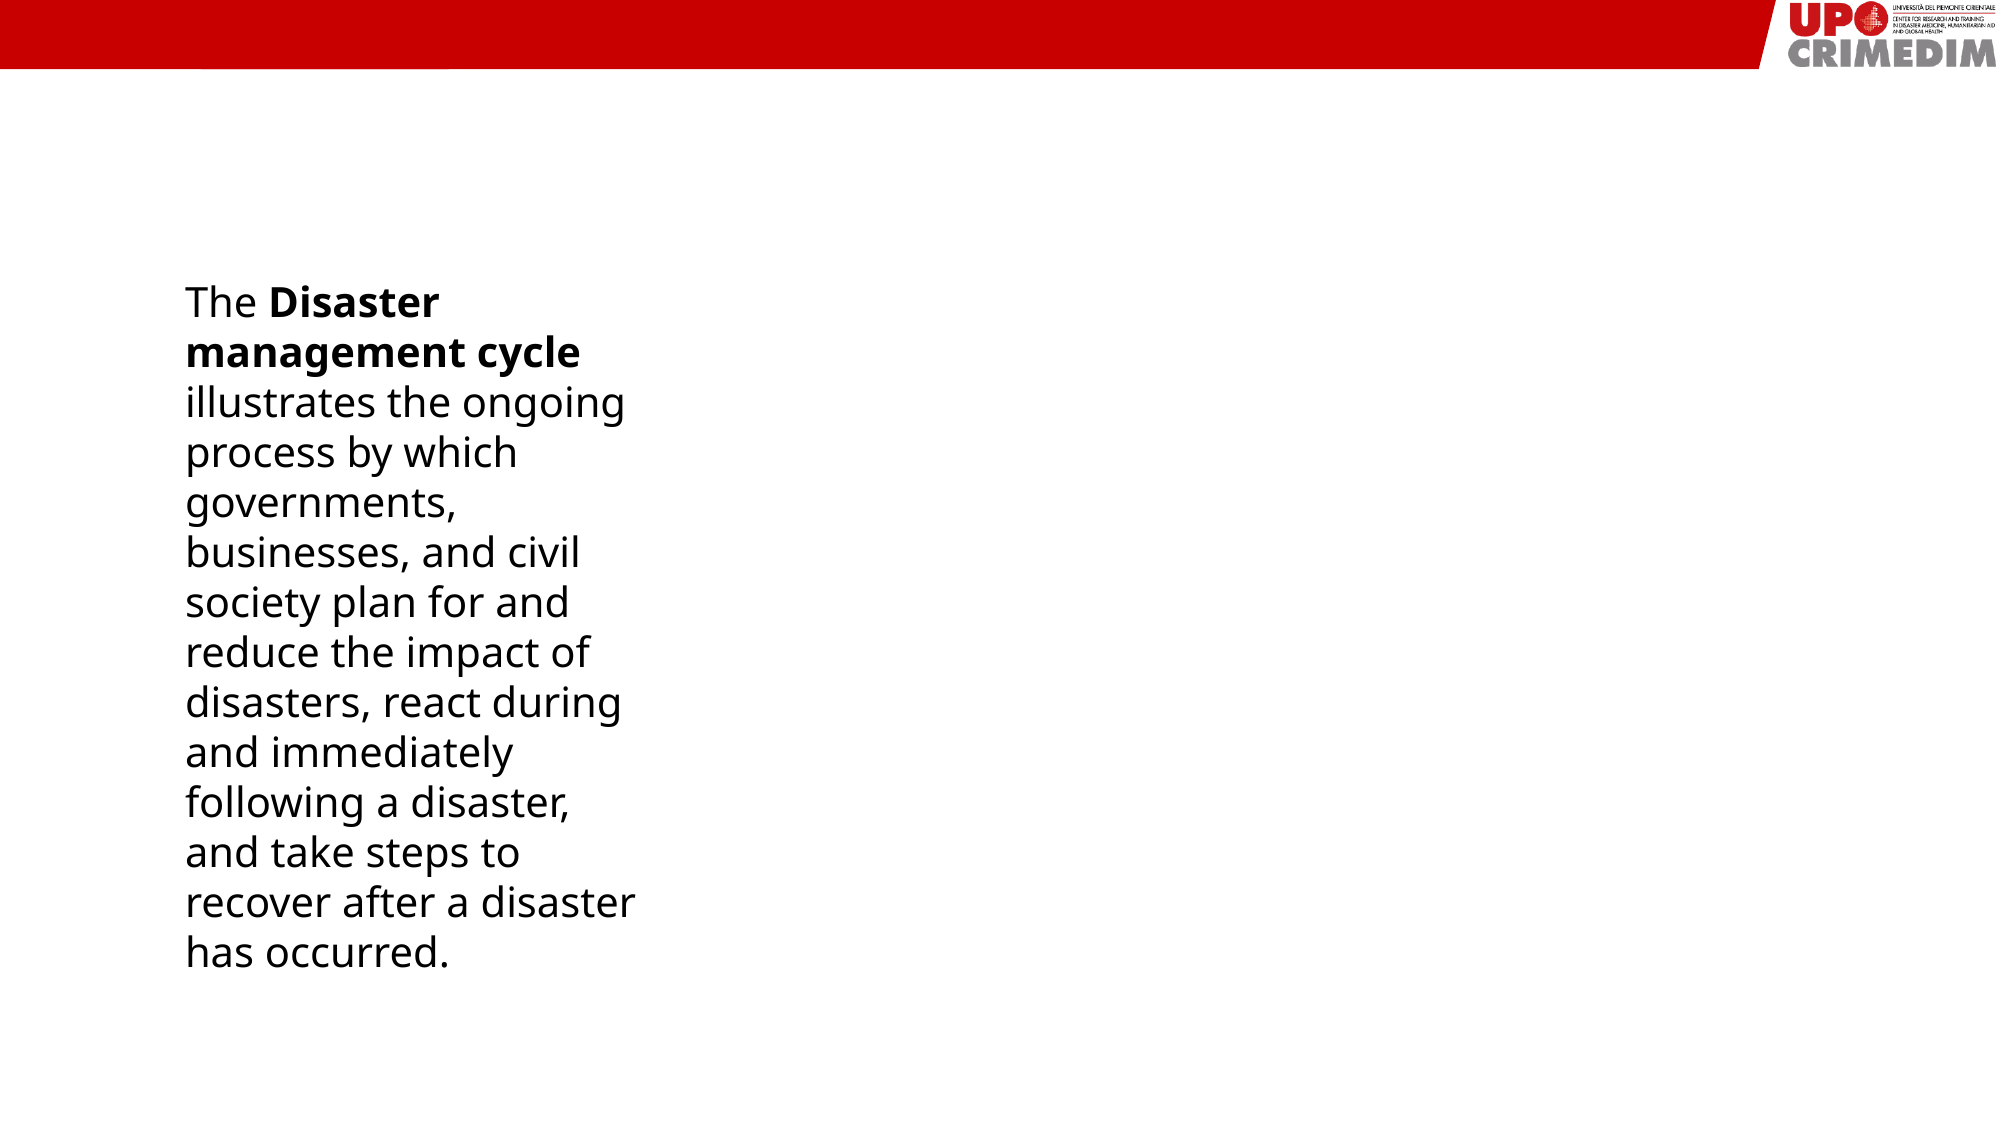

The Disaster management cycle illustrates the ongoing process by which governments, businesses, and civil society plan for and reduce the impact of disasters, react during and immediately following a disaster, and take steps to recover after a disaster has occurred.